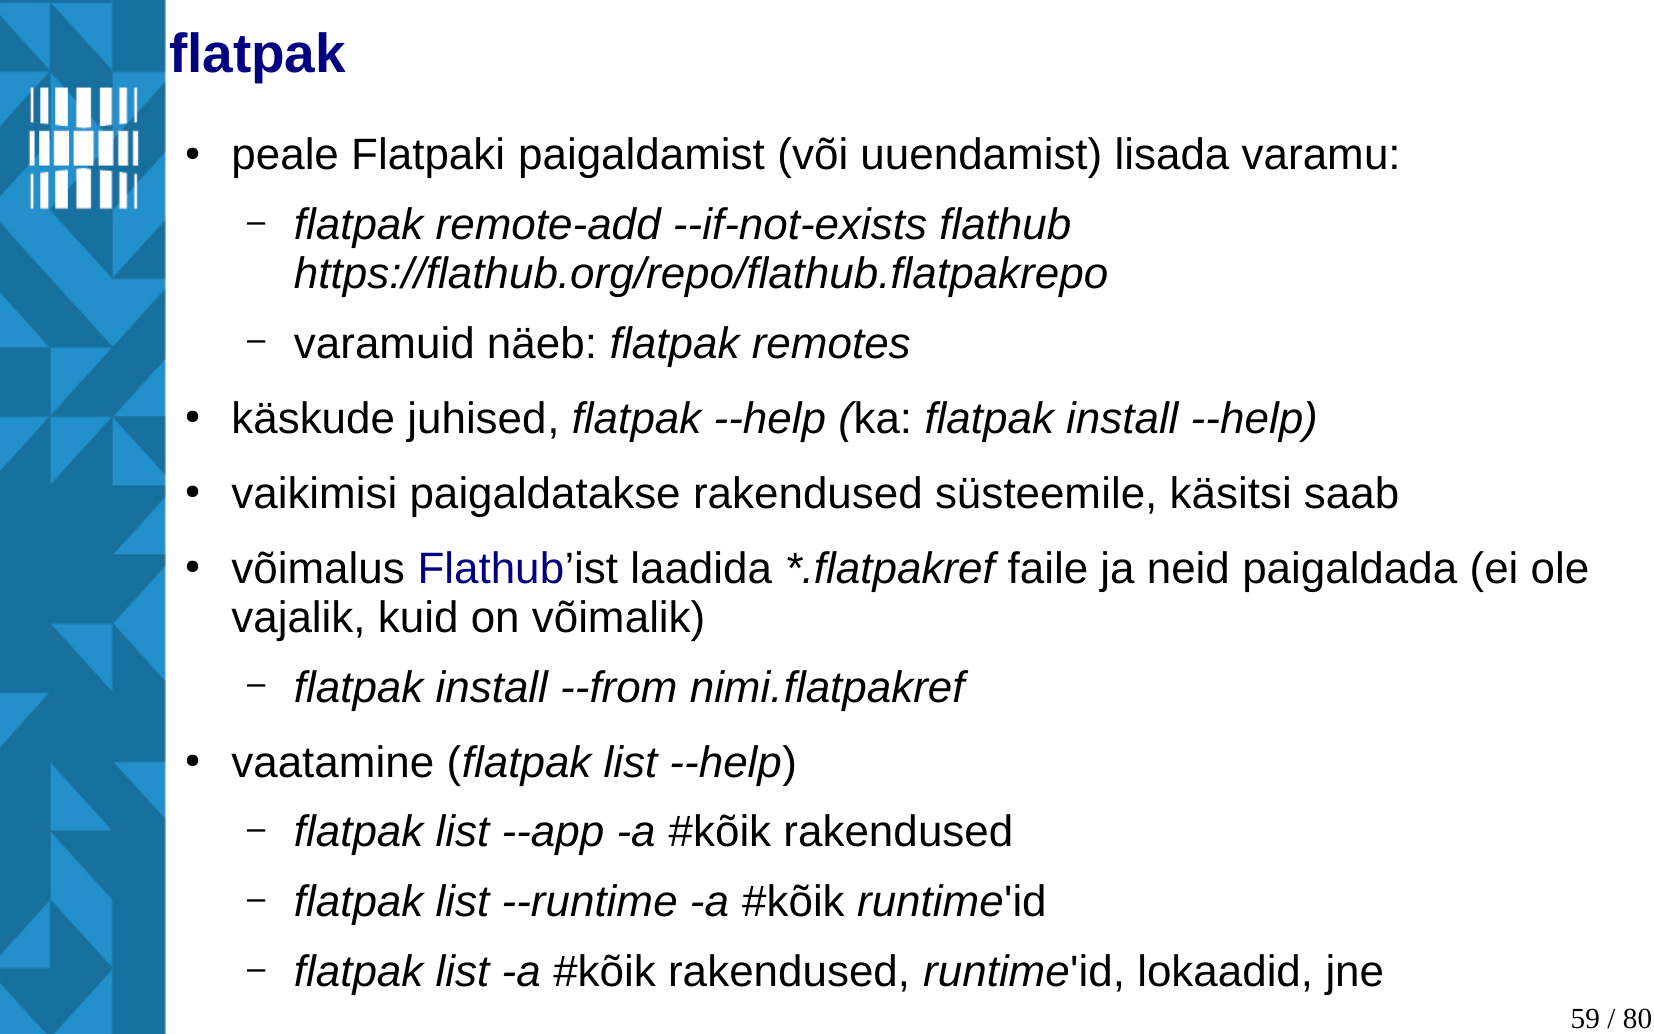

# flatpak
peale Flatpaki paigaldamist (või uuendamist) lisada varamu:
flatpak remote-add --if-not-exists flathub https://flathub.org/repo/flathub.flatpakrepo
varamuid näeb: flatpak remotes
käskude juhised, flatpak --help (ka: flatpak install --help)
vaikimisi paigaldatakse rakendused süsteemile, käsitsi saab
võimalus Flathub’ist laadida *.flatpakref faile ja neid paigaldada (ei ole vajalik, kuid on võimalik)
flatpak install --from nimi.flatpakref
vaatamine (flatpak list --help)
flatpak list --app -a #kõik rakendused
flatpak list --runtime -a #kõik runtime'id
flatpak list -a #kõik rakendused, runtime'id, lokaadid, jne
59